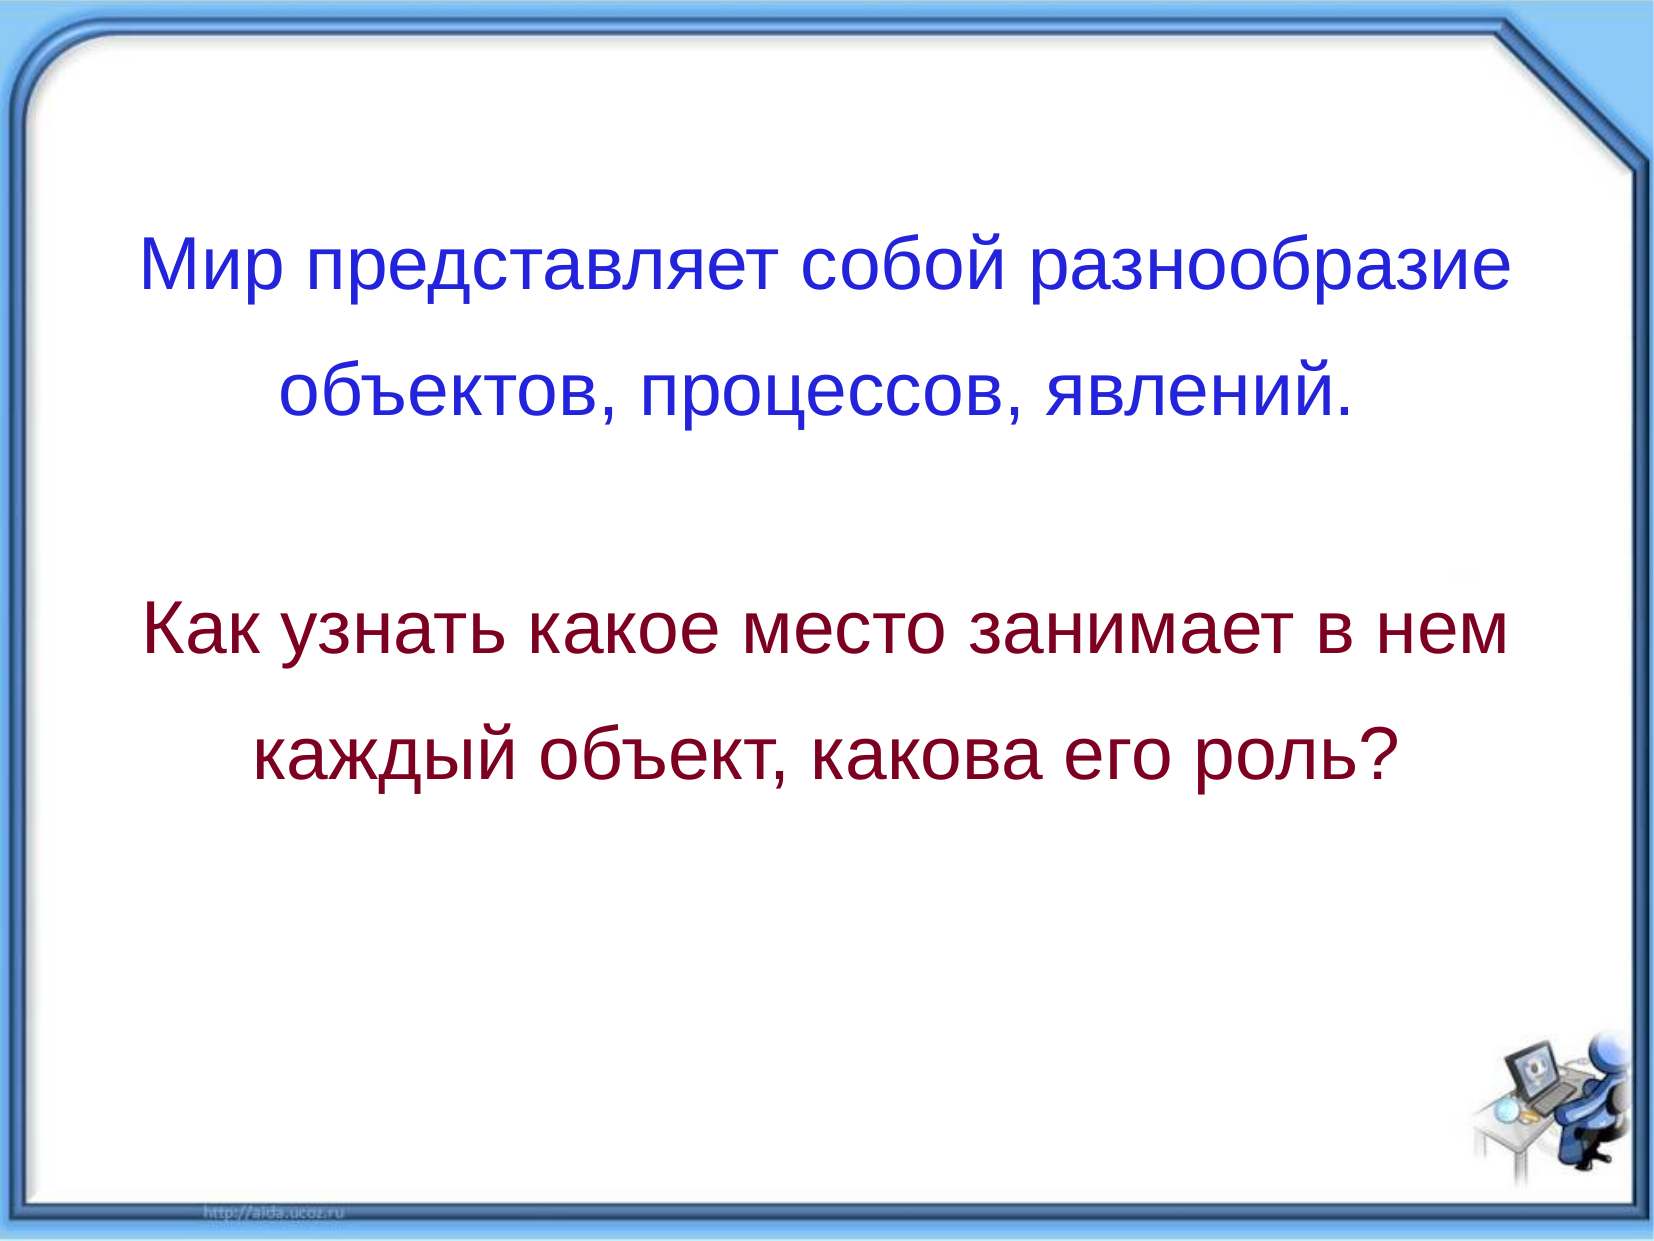

# Мир представляет собой разнообразие объектов, процессов, явлений.
Как узнать какое место занимает в нем каждый объект, какова его роль?